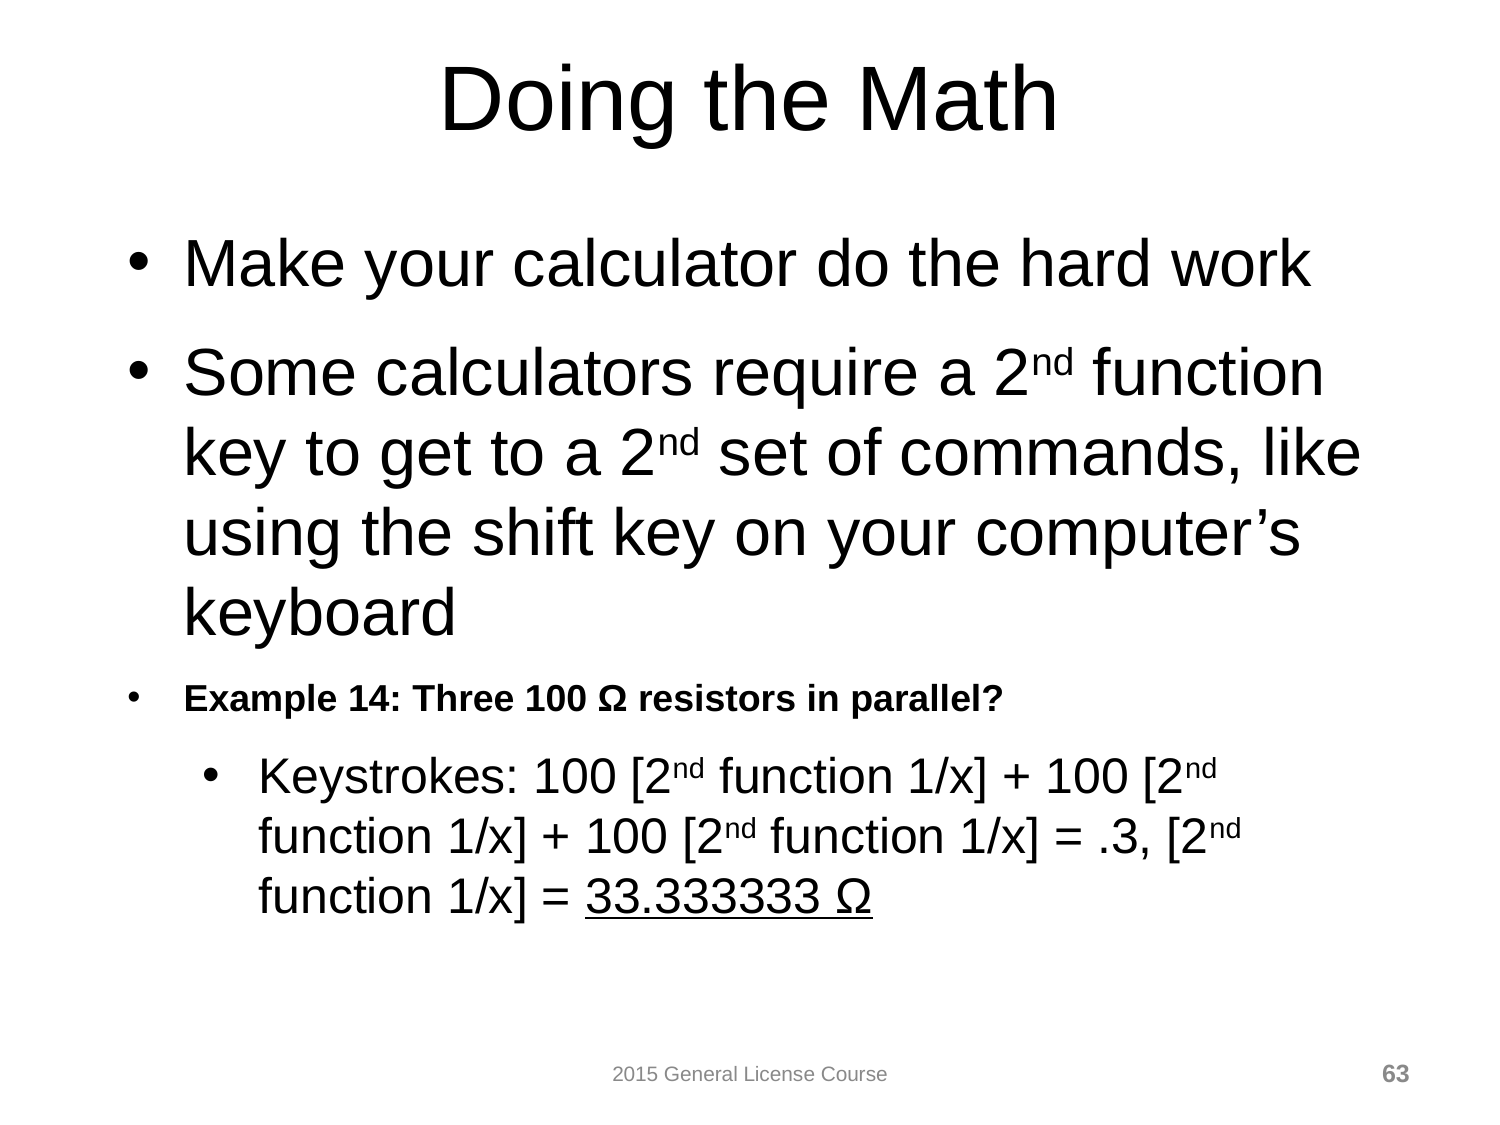

Doing the Math
Make your calculator do the hard work
Some calculators require a 2nd function key to get to a 2nd set of commands, like using the shift key on your computer’s keyboard
Example 14: Three 100 Ω resistors in parallel?
Keystrokes: 100 [2nd function 1/x] + 100 [2nd function 1/x] + 100 [2nd function 1/x] = .3, [2nd function 1/x] = 33.333333 Ω
2015 General License Course